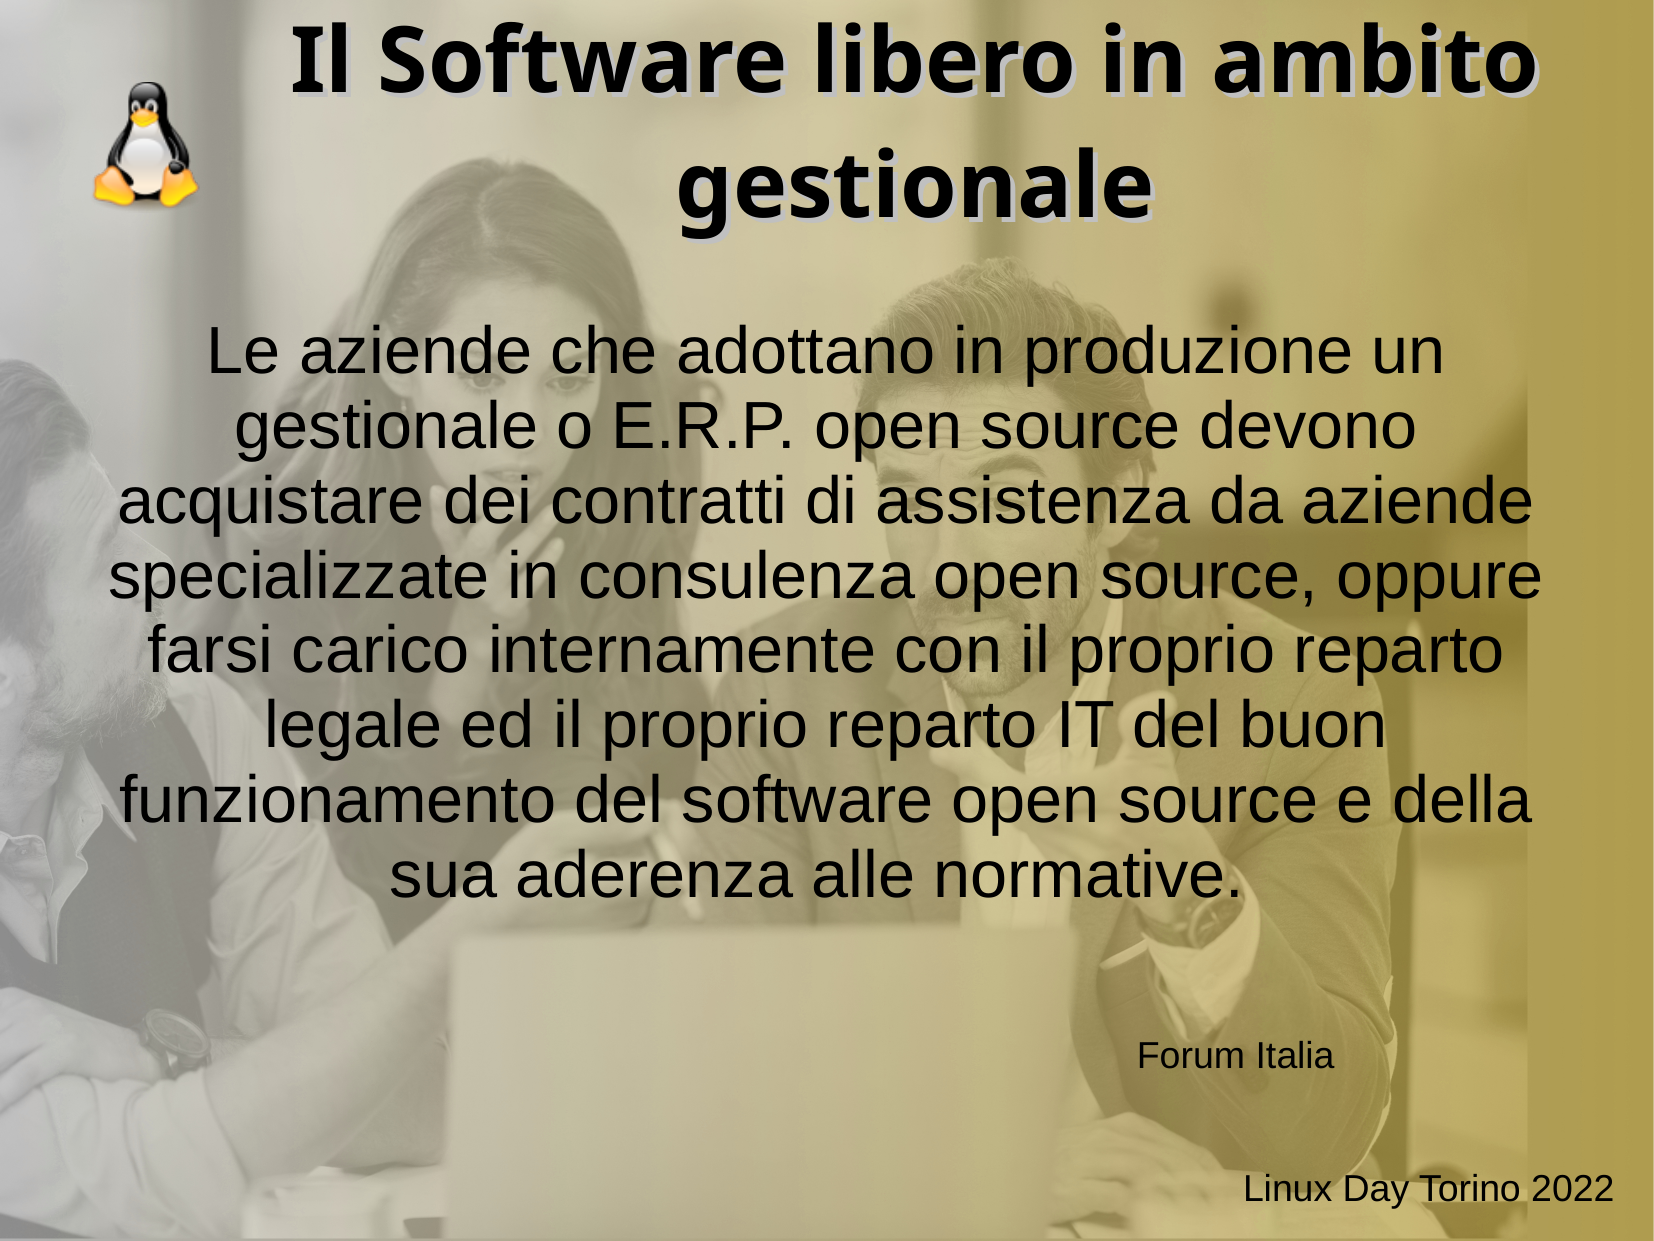

# Il Software libero in ambito gestionale
Le aziende che adottano in produzione un gestionale o E.R.P. open source devono acquistare dei contratti di assistenza da aziende specializzate in consulenza open source, oppure farsi carico internamente con il proprio reparto legale ed il proprio reparto IT del buon funzionamento del software open source e della sua aderenza alle normative.
Forum Italia
Linux Day Torino 2022